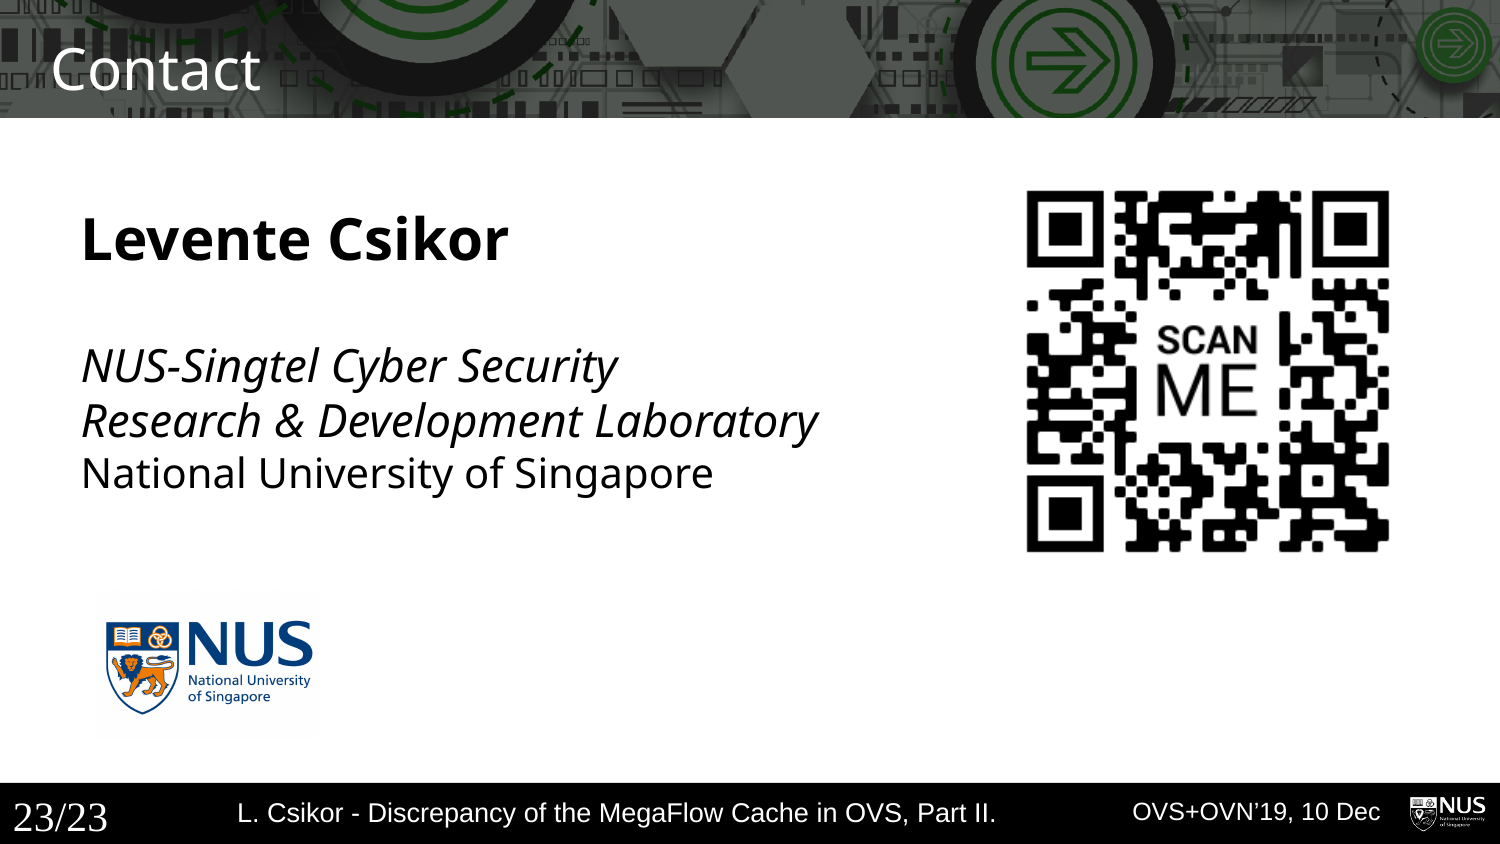

Contact
Levente Csikor
NUS-Singtel Cyber Security
Research & Development Laboratory
National University of Singapore